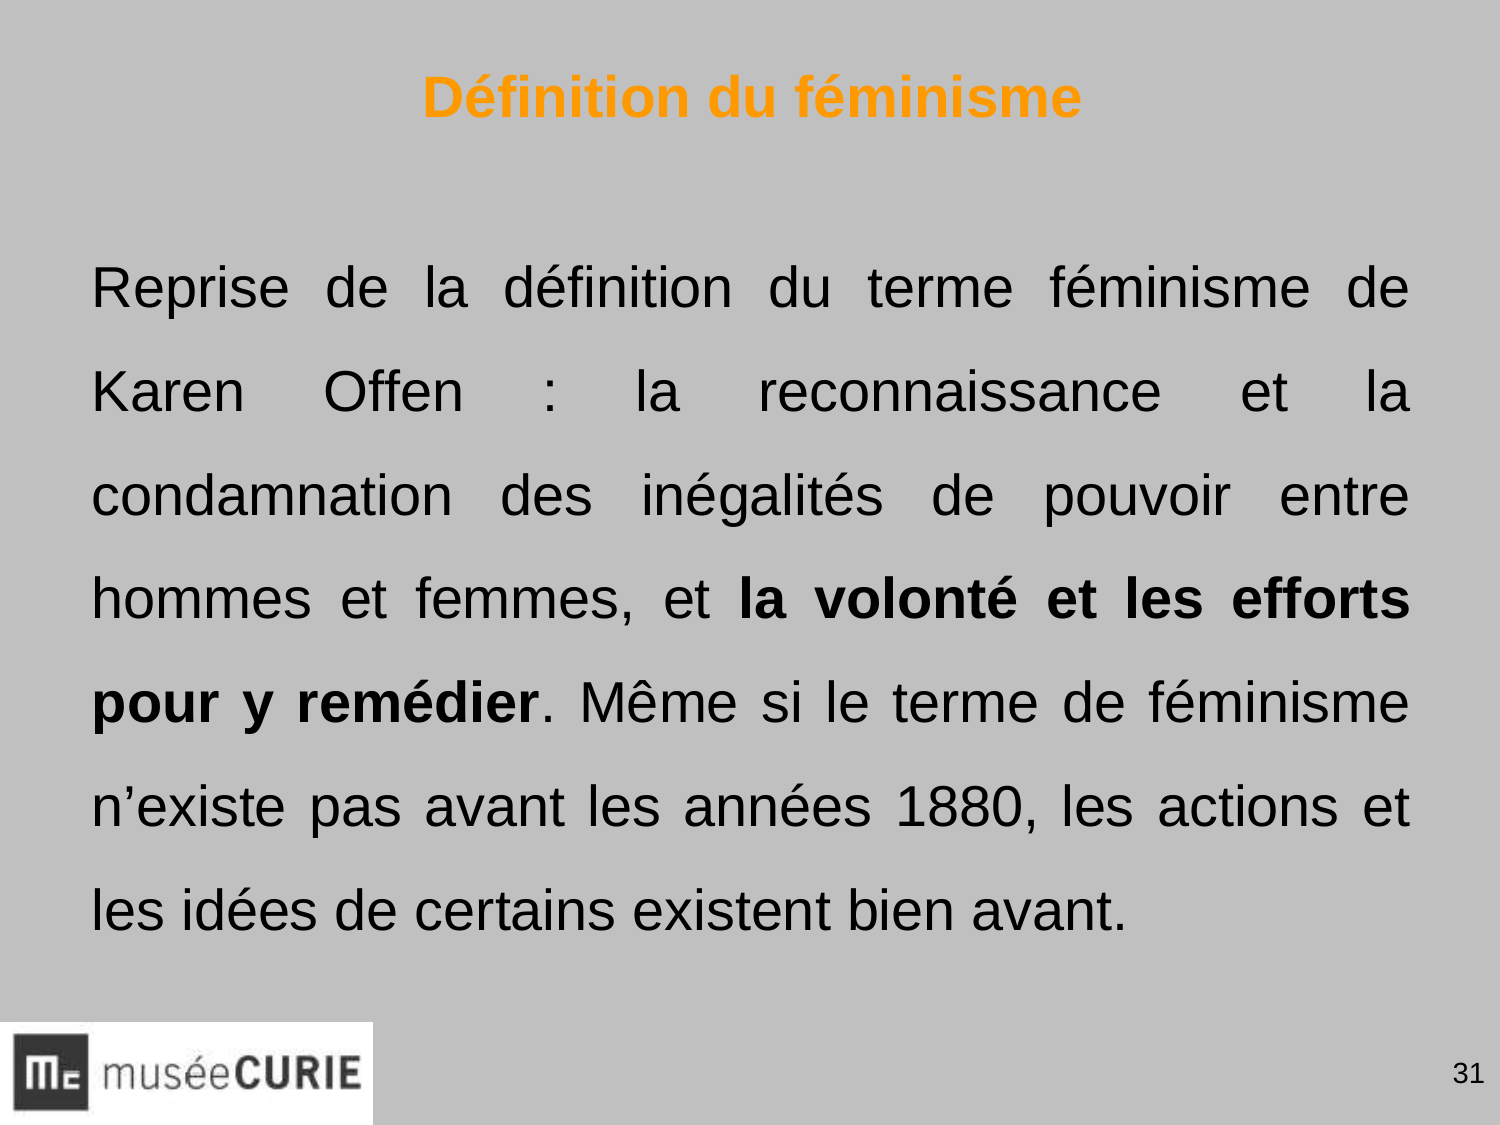

# Définition du féminisme
Reprise de la définition du terme féminisme de Karen Offen : la reconnaissance et la condamnation des inégalités de pouvoir entre hommes et femmes, et la volonté et les efforts pour y remédier. Même si le terme de féminisme n’existe pas avant les années 1880, les actions et les idées de certains existent bien avant.